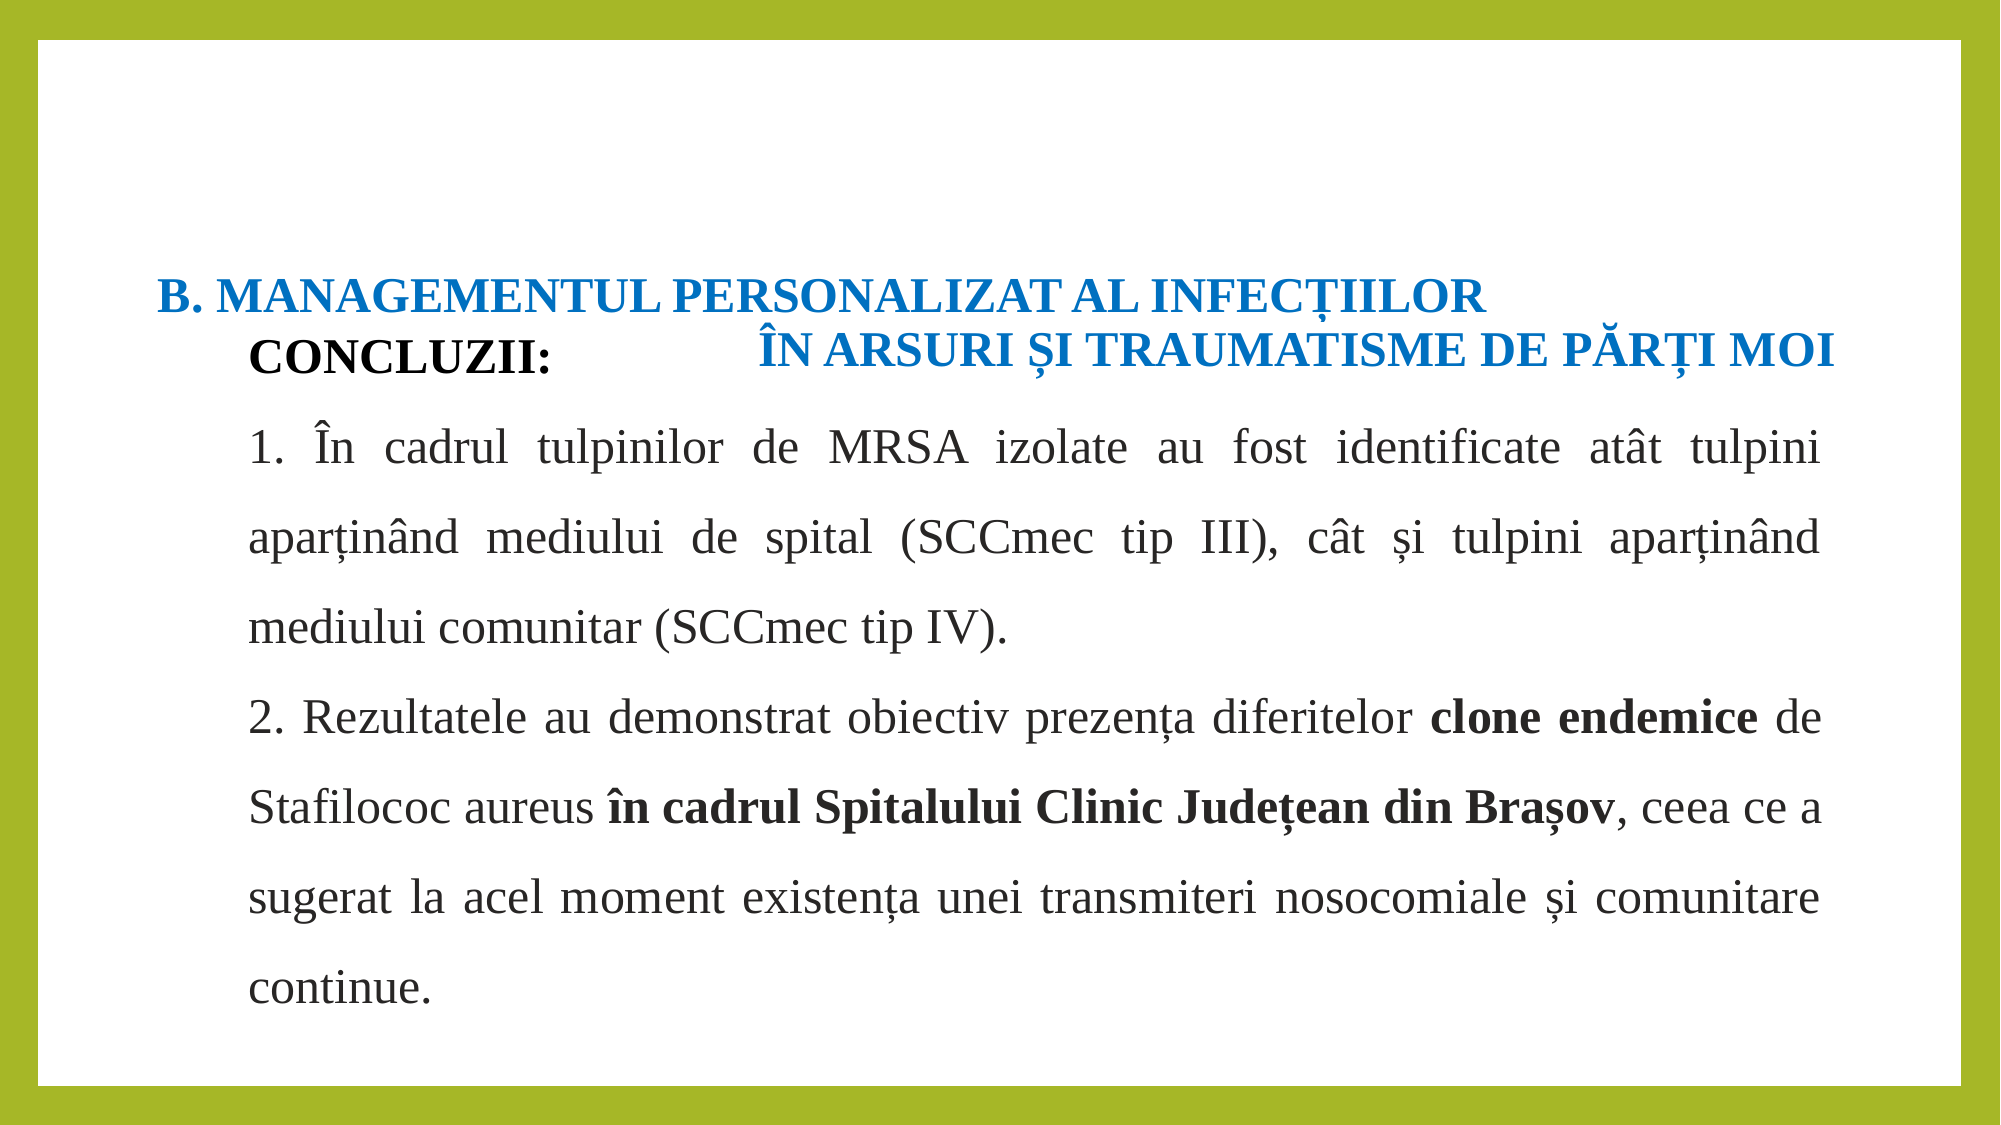

# B. MANAGEMENTUL PERSONALIZAT AL INFECȚIILOR ÎN ARSURI ȘI TRAUMATISME DE PĂRȚI MOI
CONCLUZII:
1. În cadrul tulpinilor de MRSA izolate au fost identificate atât tulpini aparținând mediului de spital (SCCmec tip III), cât și tulpini aparținând mediului comunitar (SCCmec tip IV).
2. Rezultatele au demonstrat obiectiv prezența diferitelor clone endemice de Stafilococ aureus în cadrul Spitalului Clinic Județean din Brașov, ceea ce a sugerat la acel moment existența unei transmiteri nosocomiale și comunitare continue.